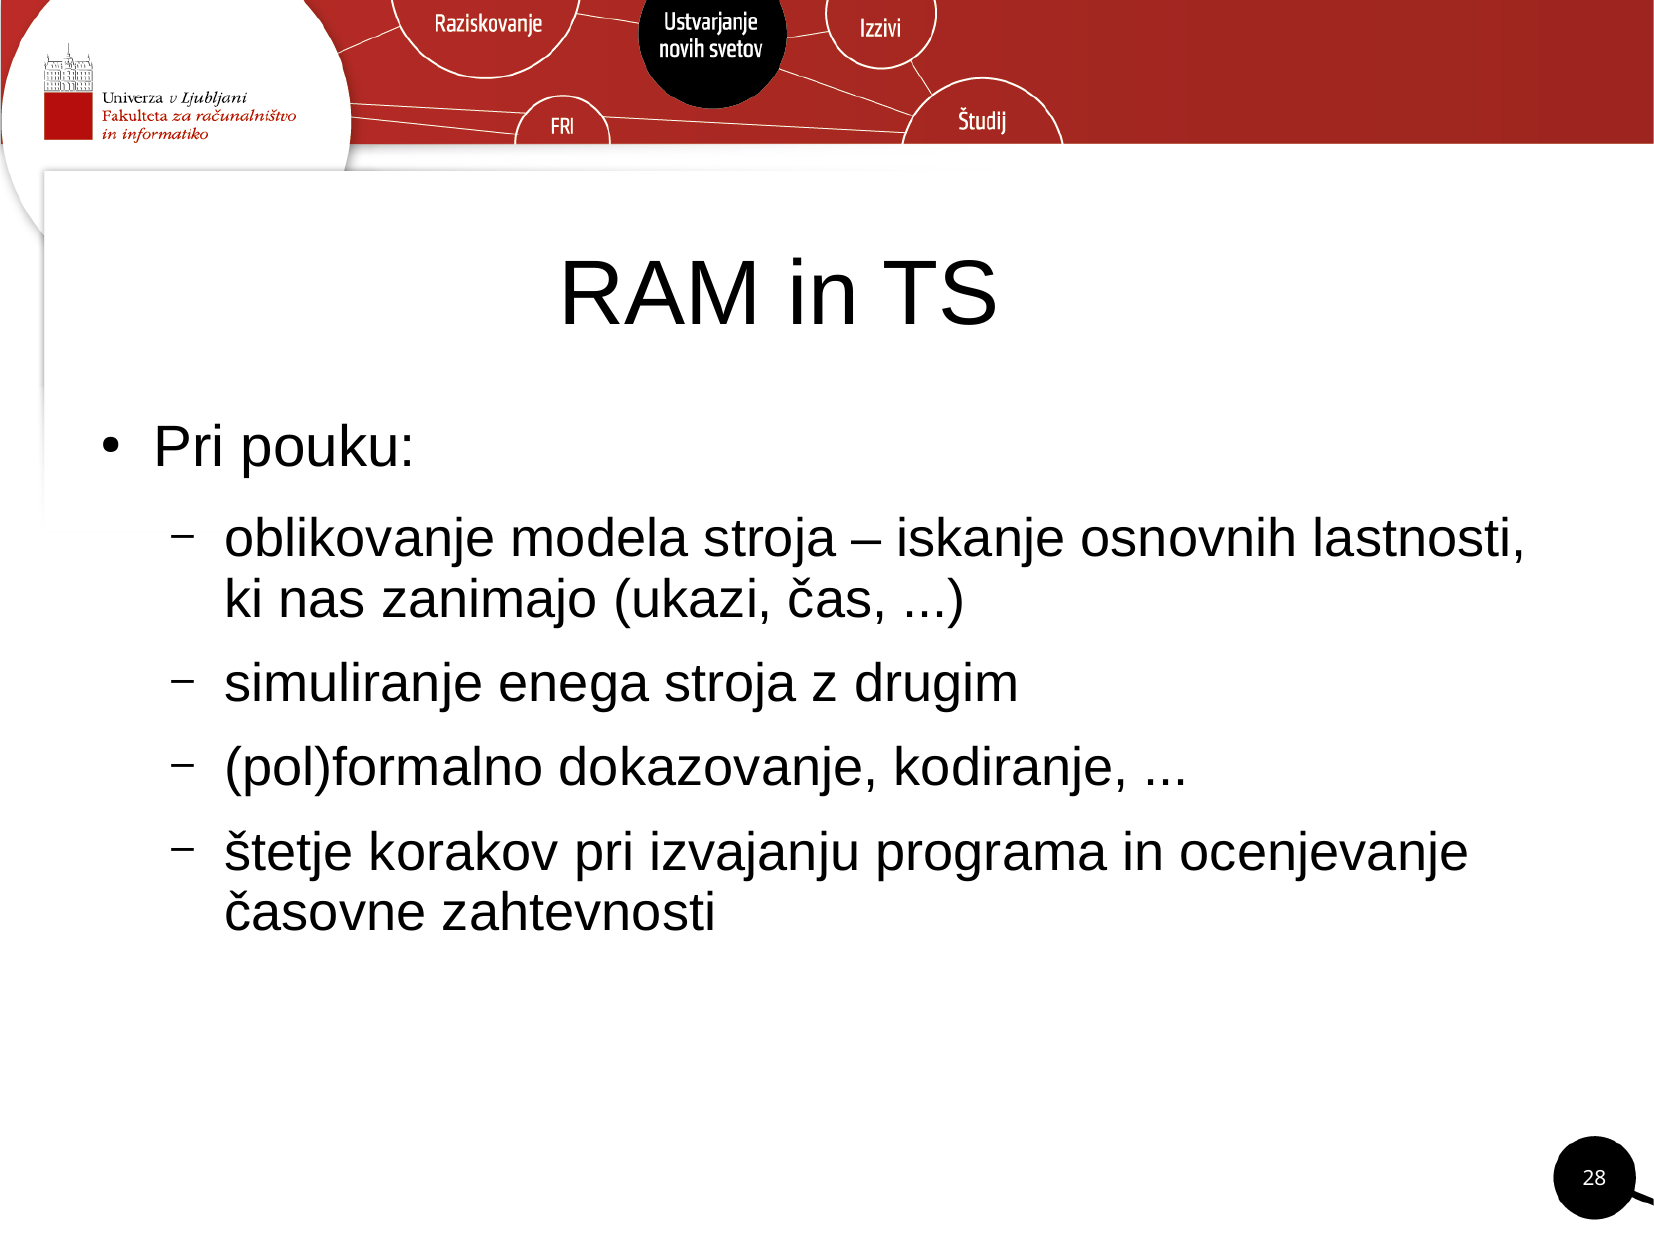

# RAM in TS
Pri pouku:
oblikovanje modela stroja – iskanje osnovnih lastnosti, ki nas zanimajo (ukazi, čas, ...)
simuliranje enega stroja z drugim
(pol)formalno dokazovanje, kodiranje, ...
štetje korakov pri izvajanju programa in ocenjevanje časovne zahtevnosti